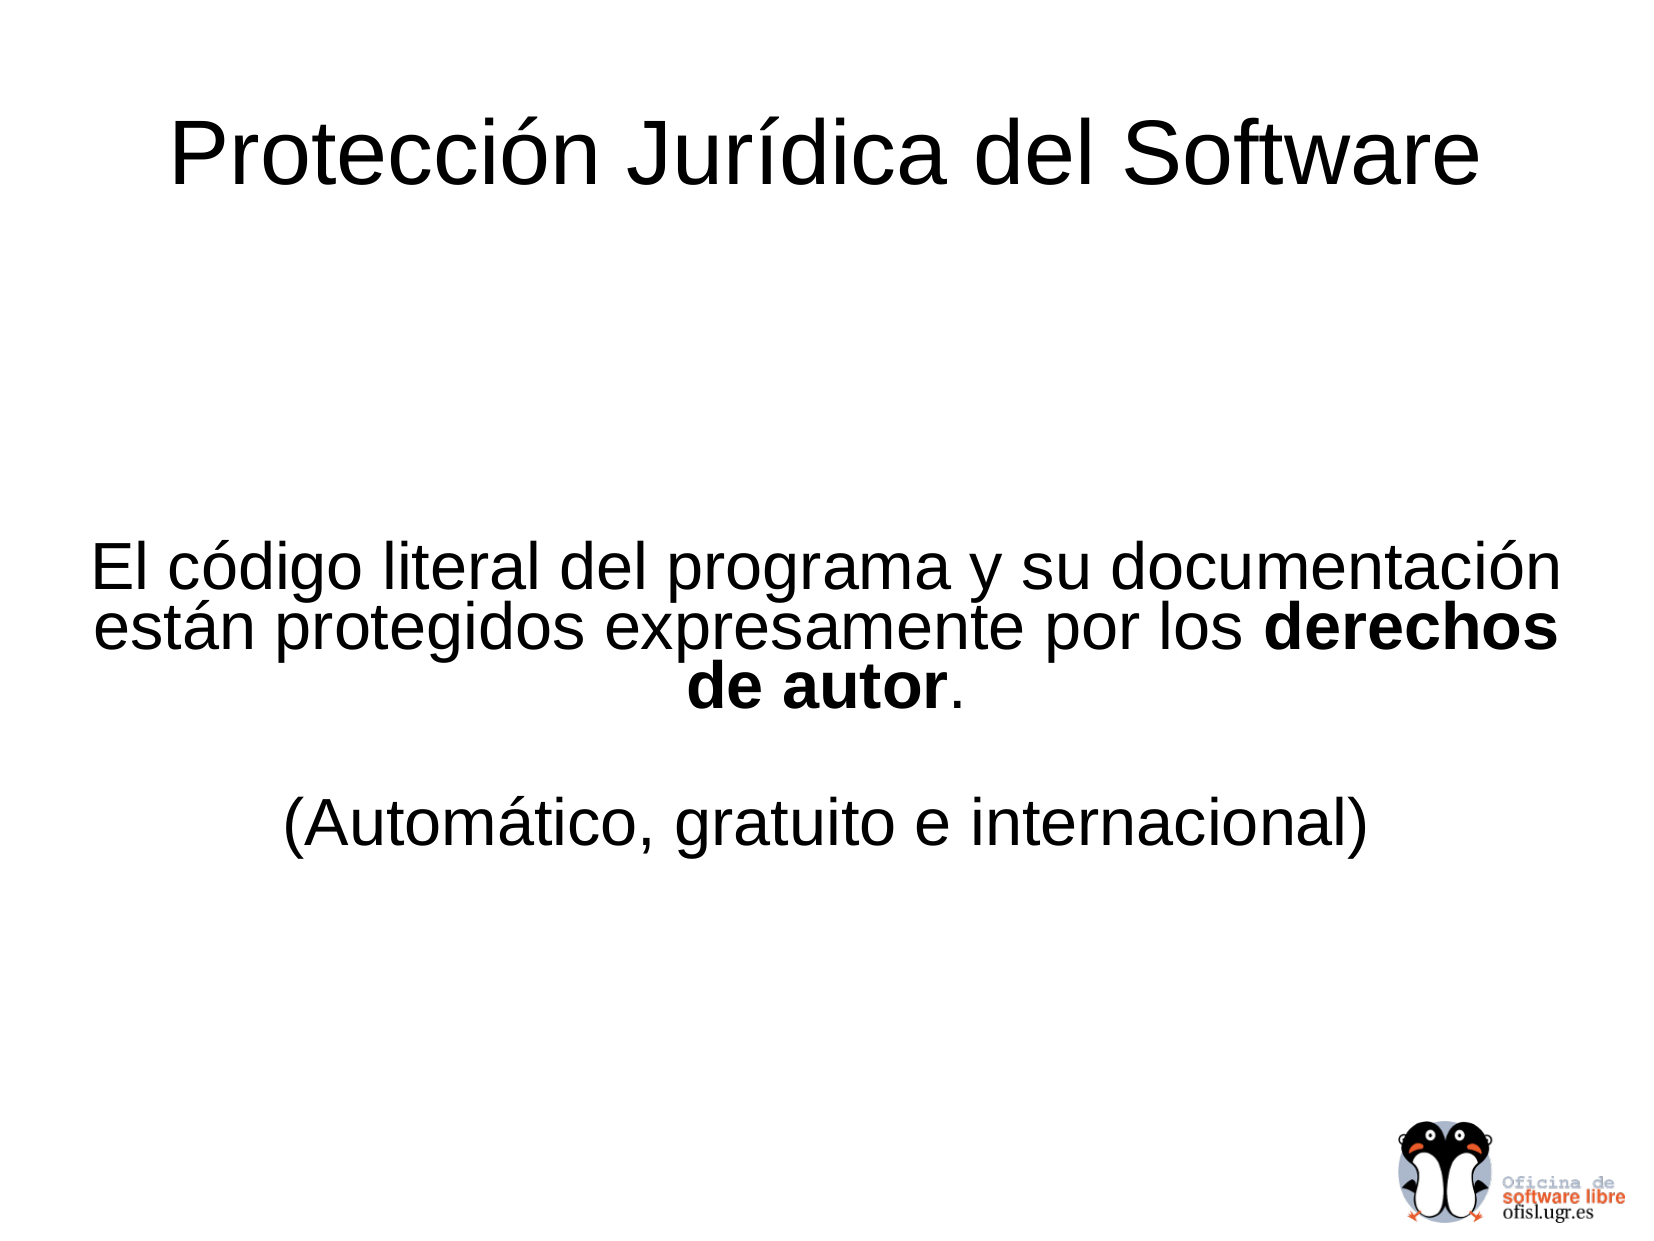

# Protección Jurídica del Software
El código literal del programa y su documentación están protegidos expresamente por los derechos de autor.
(Automático, gratuito e internacional)